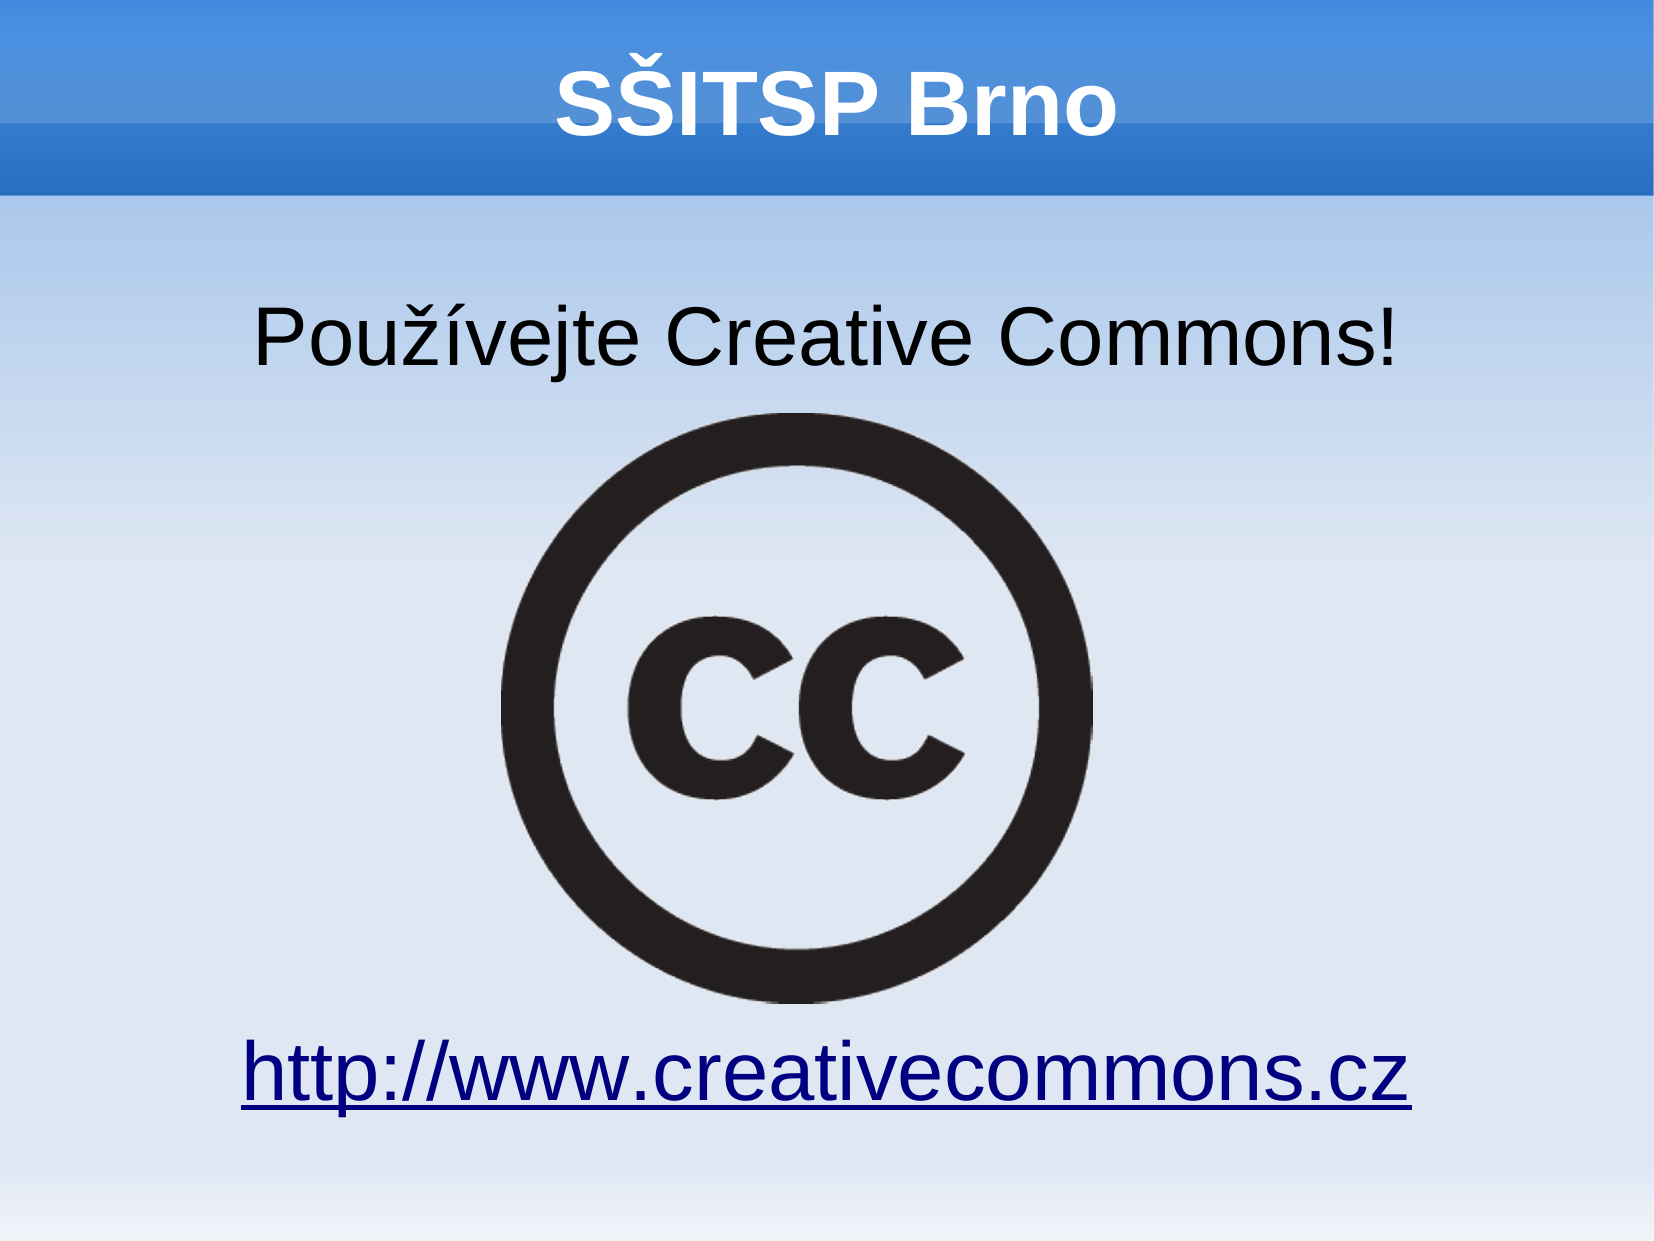

# SŠITSP Brno
Používejte Creative Commons!
http://www.creativecommons.cz